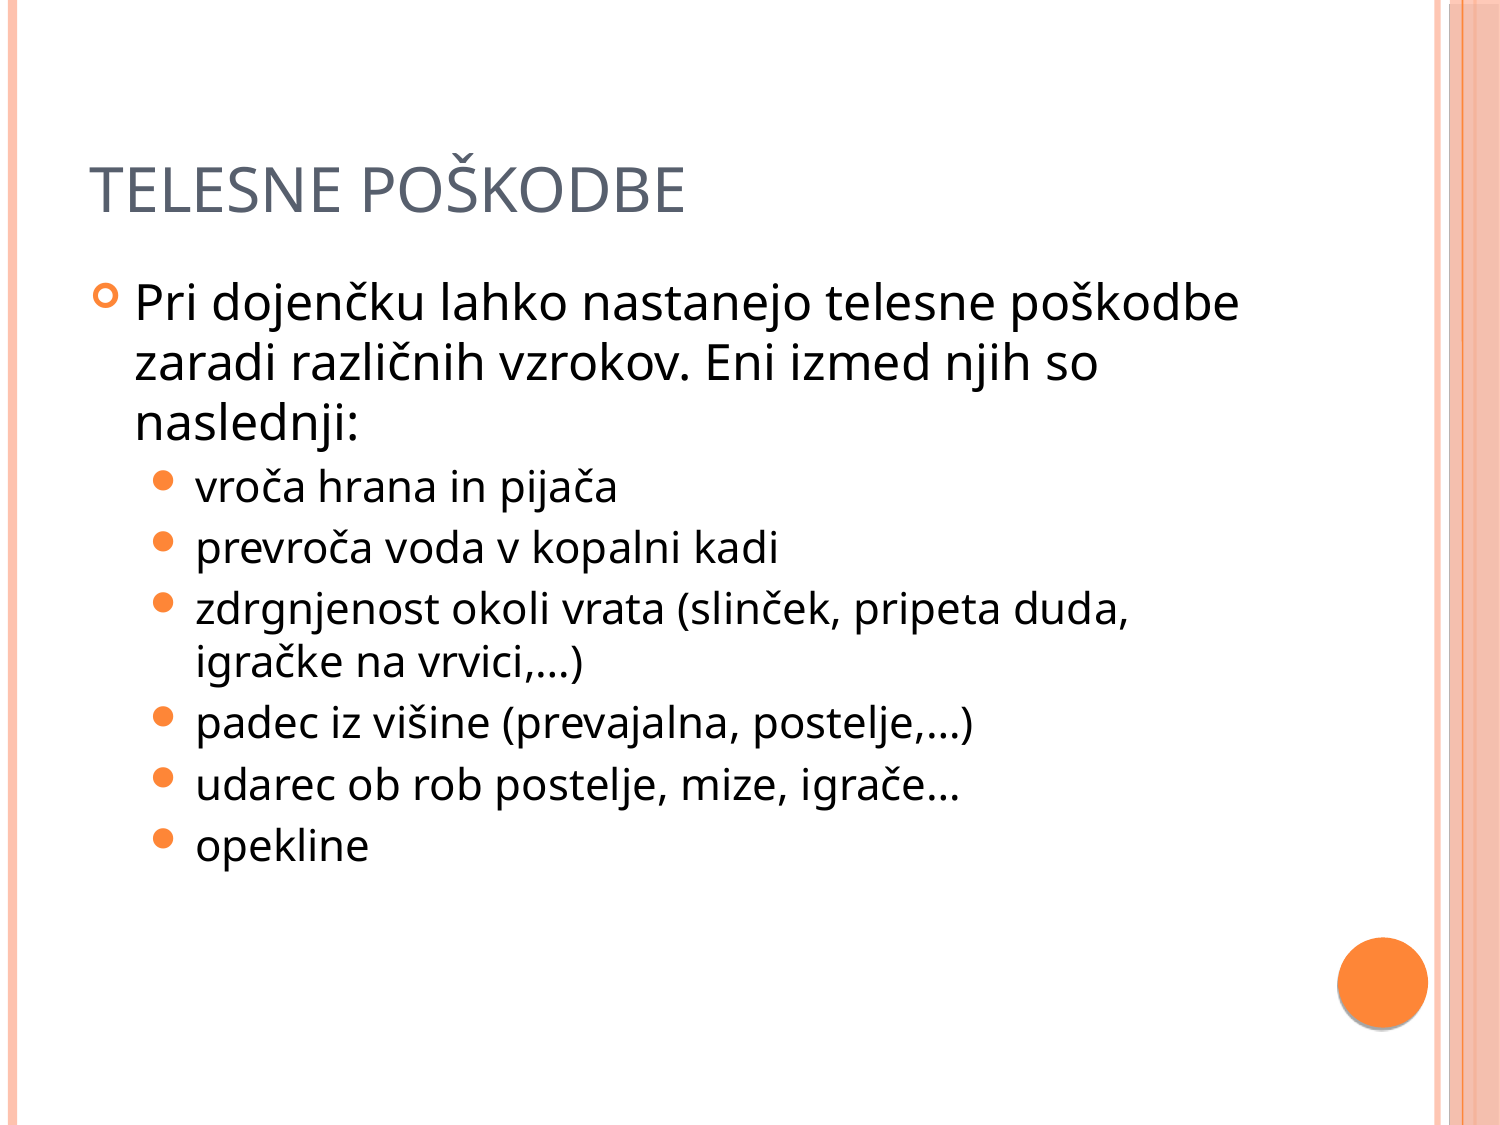

# TELESNE POŠKODBE
Pri dojenčku lahko nastanejo telesne poškodbe zaradi različnih vzrokov. Eni izmed njih so naslednji:
vroča hrana in pijača
prevroča voda v kopalni kadi
zdrgnjenost okoli vrata (slinček, pripeta duda, igračke na vrvici,…)
padec iz višine (prevajalna, postelje,…)
udarec ob rob postelje, mize, igrače…
opekline